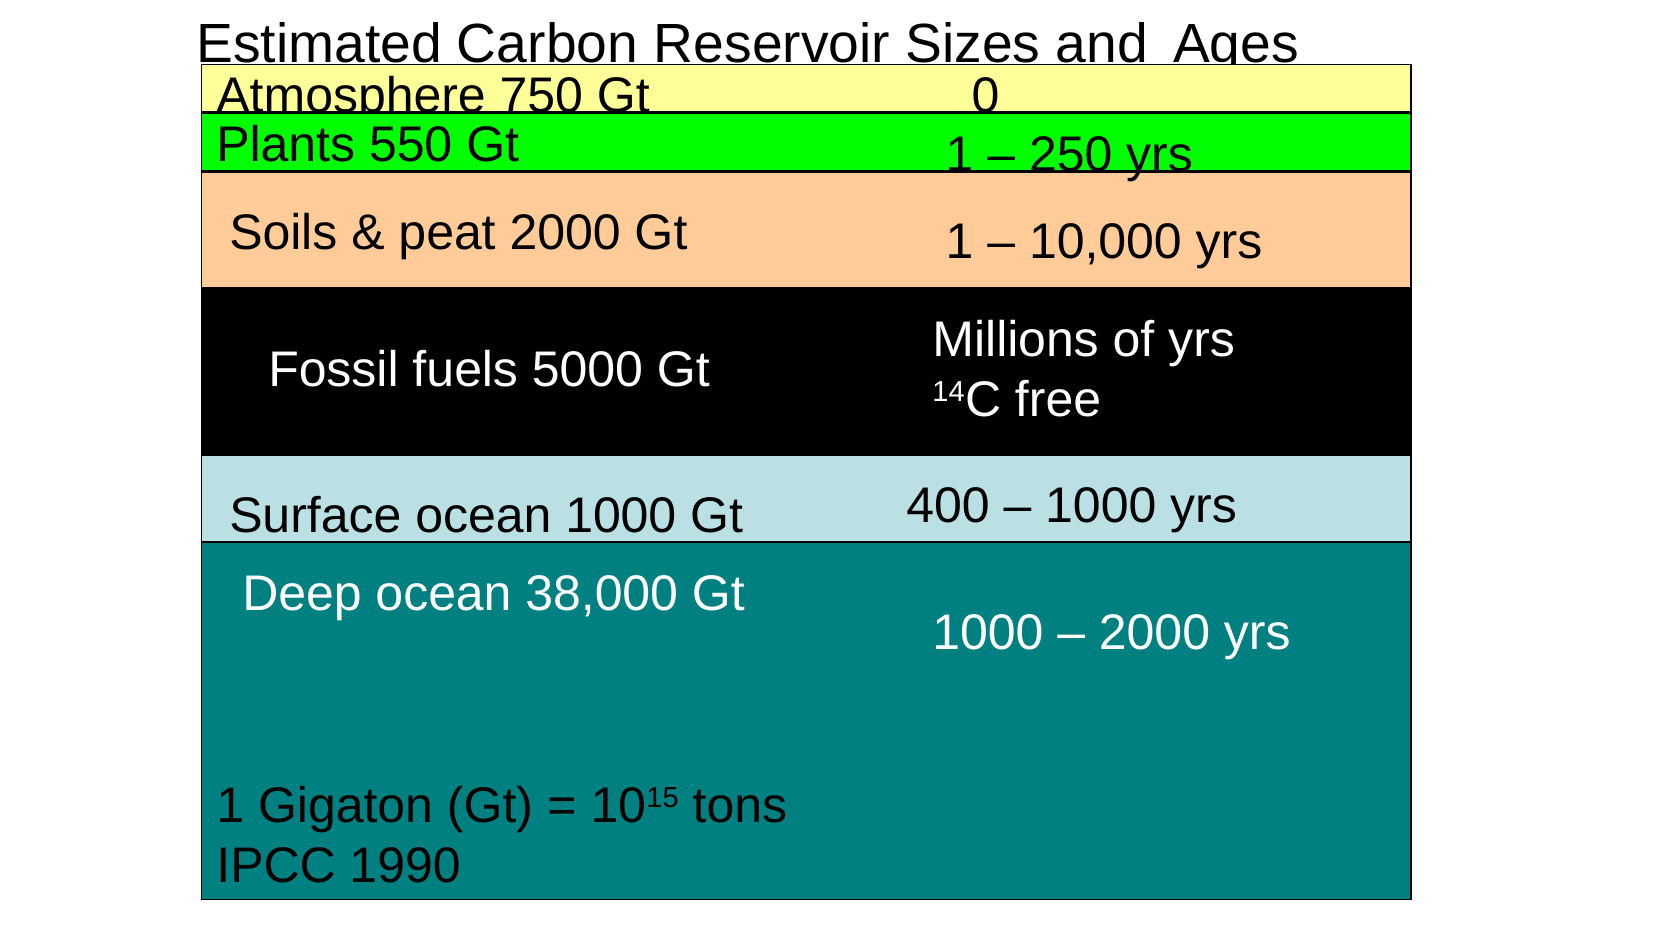

Estimated Carbon Reservoir Sizes and Ages
Atmosphere 750 Gt
0
Plants 550 Gt
1 – 250 yrs
Soils & peat 2000 Gt
1 – 10,000 yrs
Millions of yrs
14C free
Fossil fuels 5000 Gt
400 – 1000 yrs
Surface ocean 1000 Gt
Deep ocean 38,000 Gt
1000 – 2000 yrs
1 Gigaton (Gt) = 1015 tons
IPCC 1990